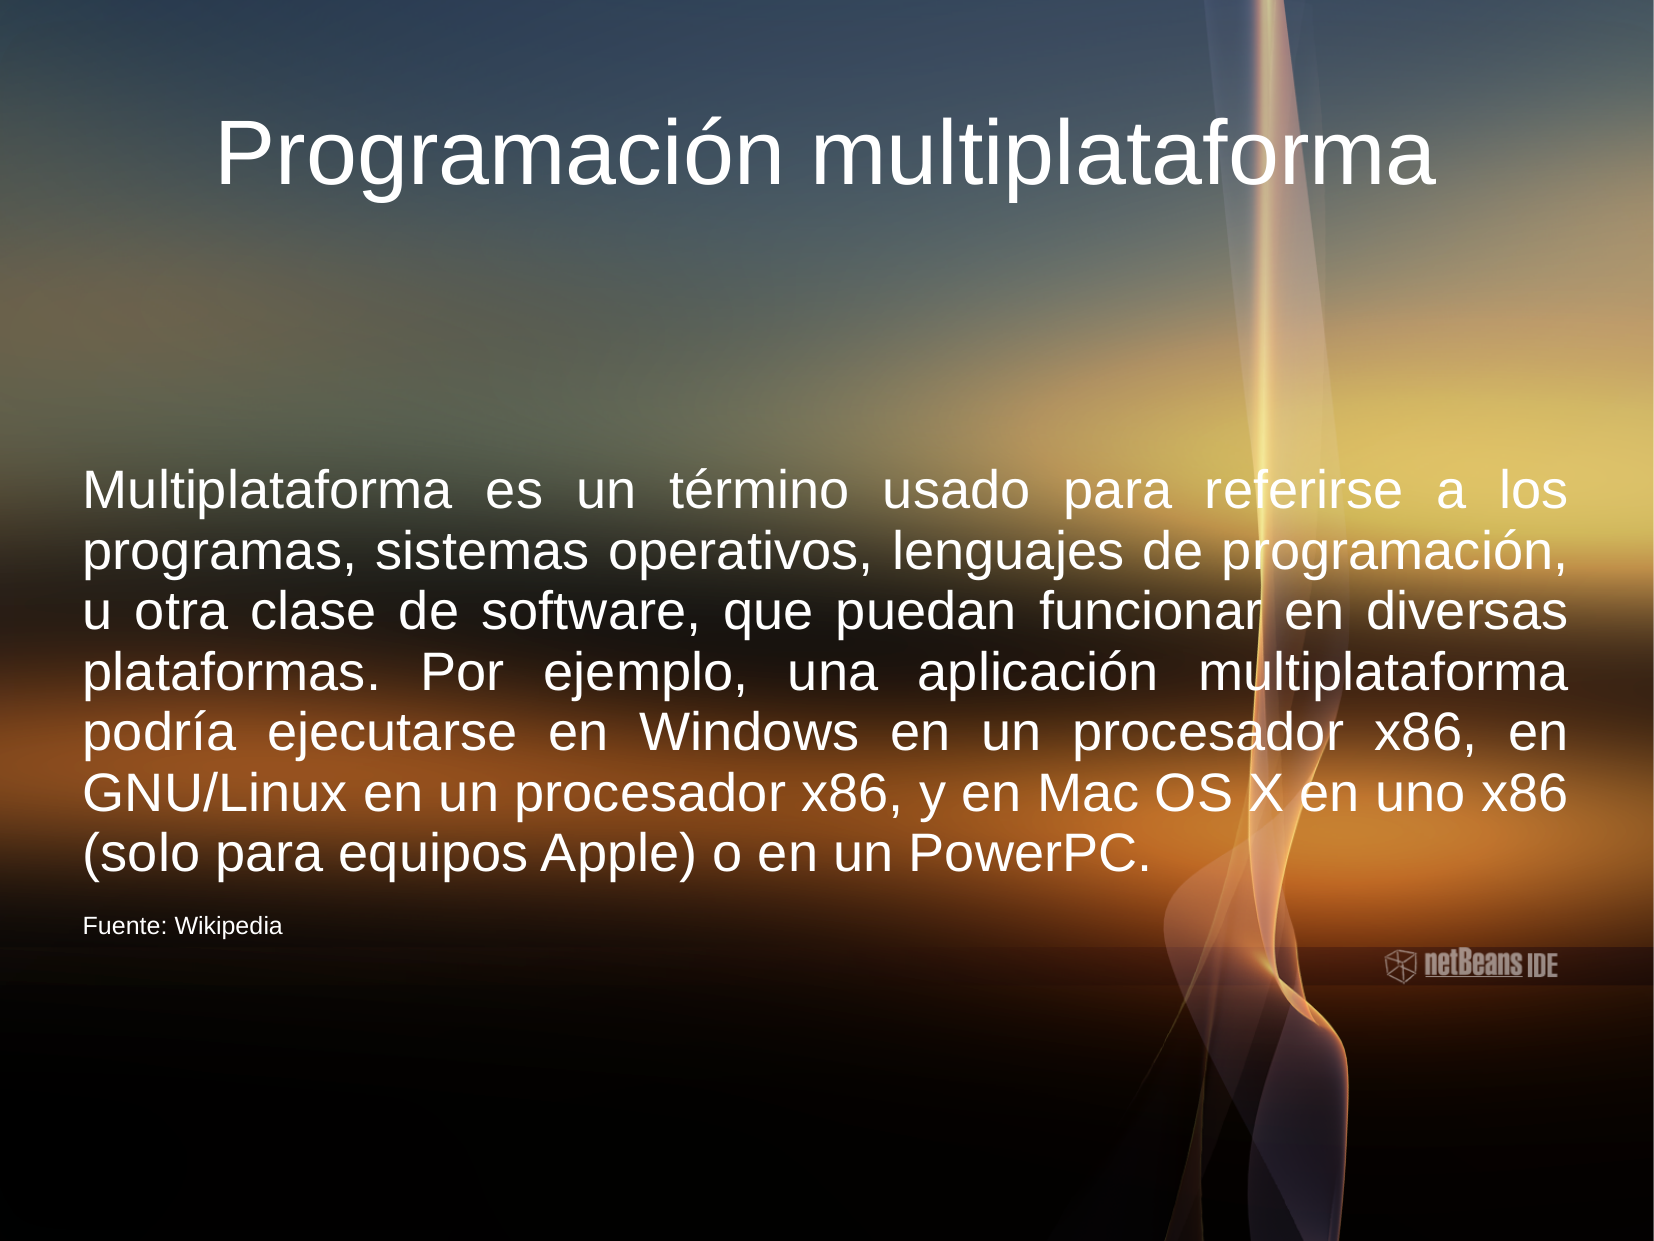

# Programación multiplataforma
Multiplataforma es un término usado para referirse a los programas, sistemas operativos, lenguajes de programación, u otra clase de software, que puedan funcionar en diversas plataformas. Por ejemplo, una aplicación multiplataforma podría ejecutarse en Windows en un procesador x86, en GNU/Linux en un procesador x86, y en Mac OS X en uno x86 (solo para equipos Apple) o en un PowerPC.
Fuente: Wikipedia